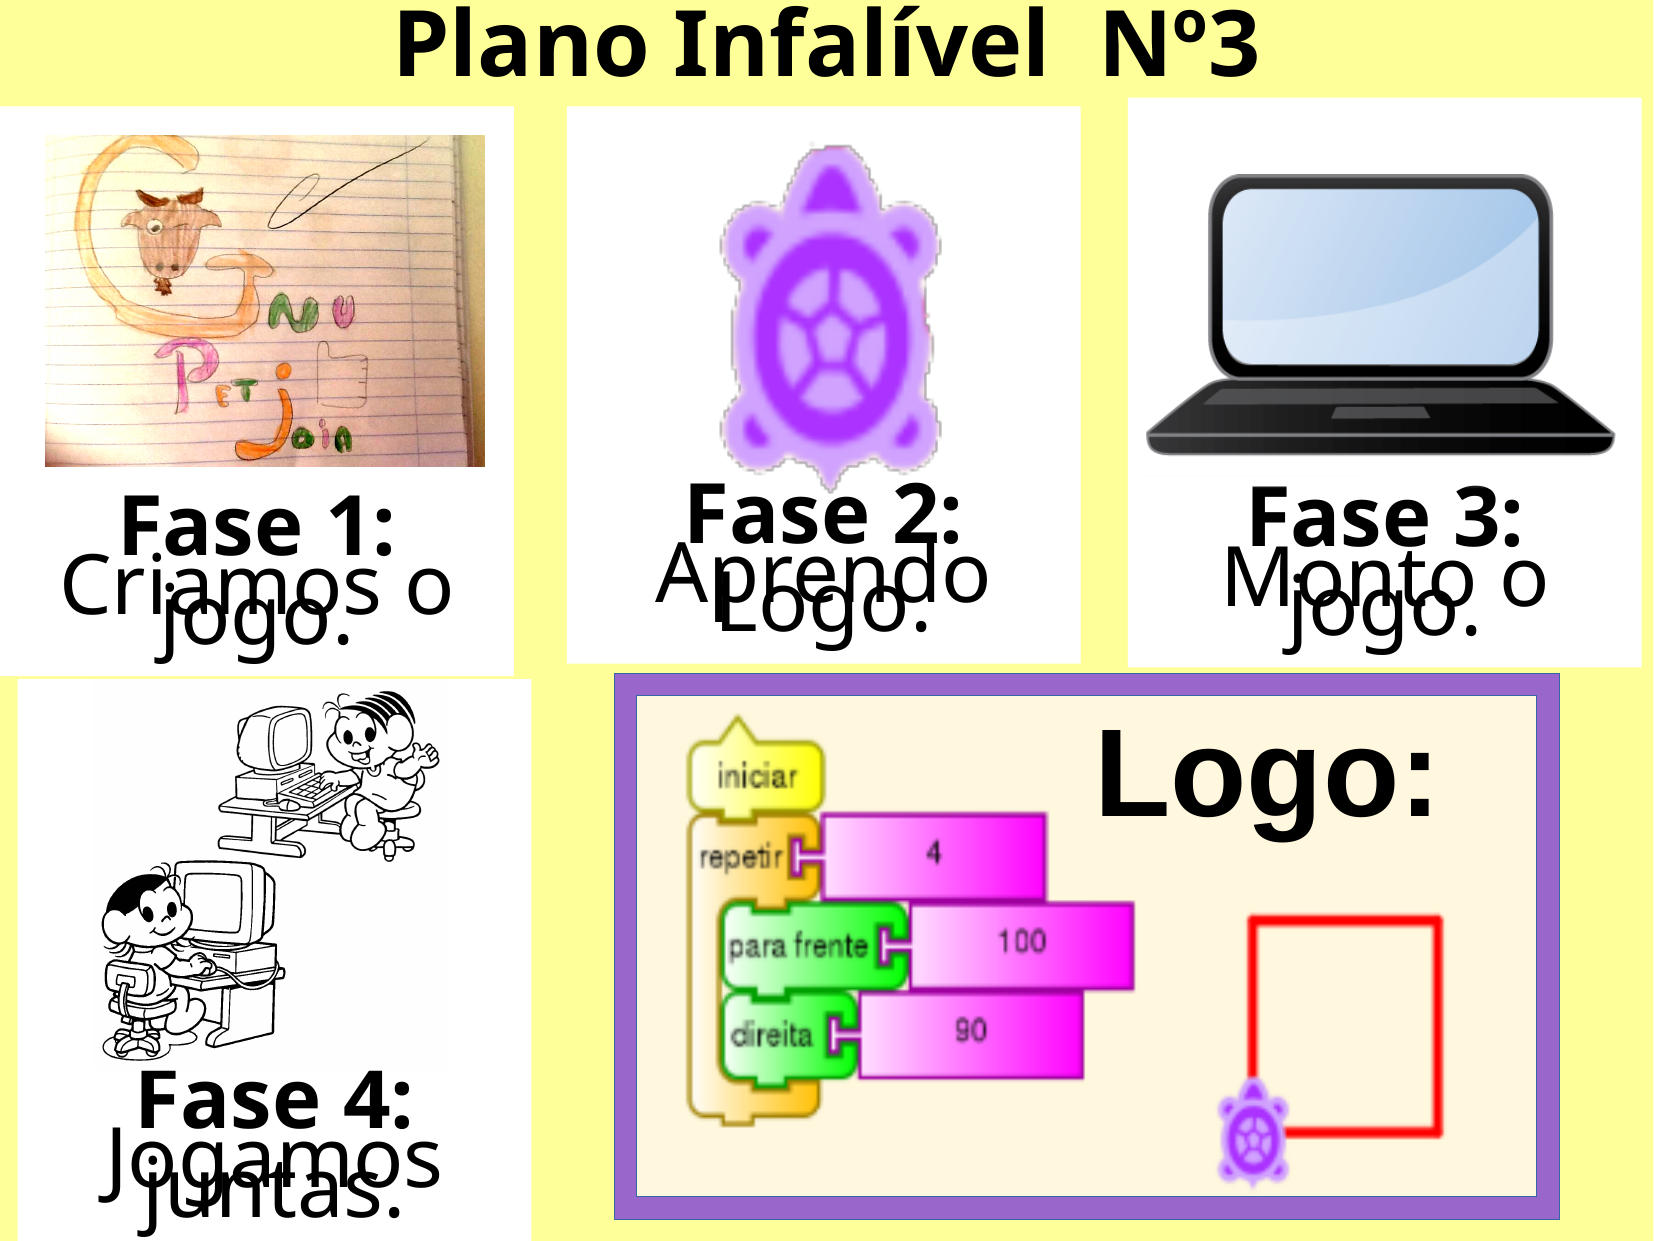

# Plano Infalível Nº3
Fase 3:
Monto o jogo.
Fase 1:
Criamos o jogo.
Fase 2:
Aprendo Logo.
						Logo:
Fase 4:
Jogamos juntas.